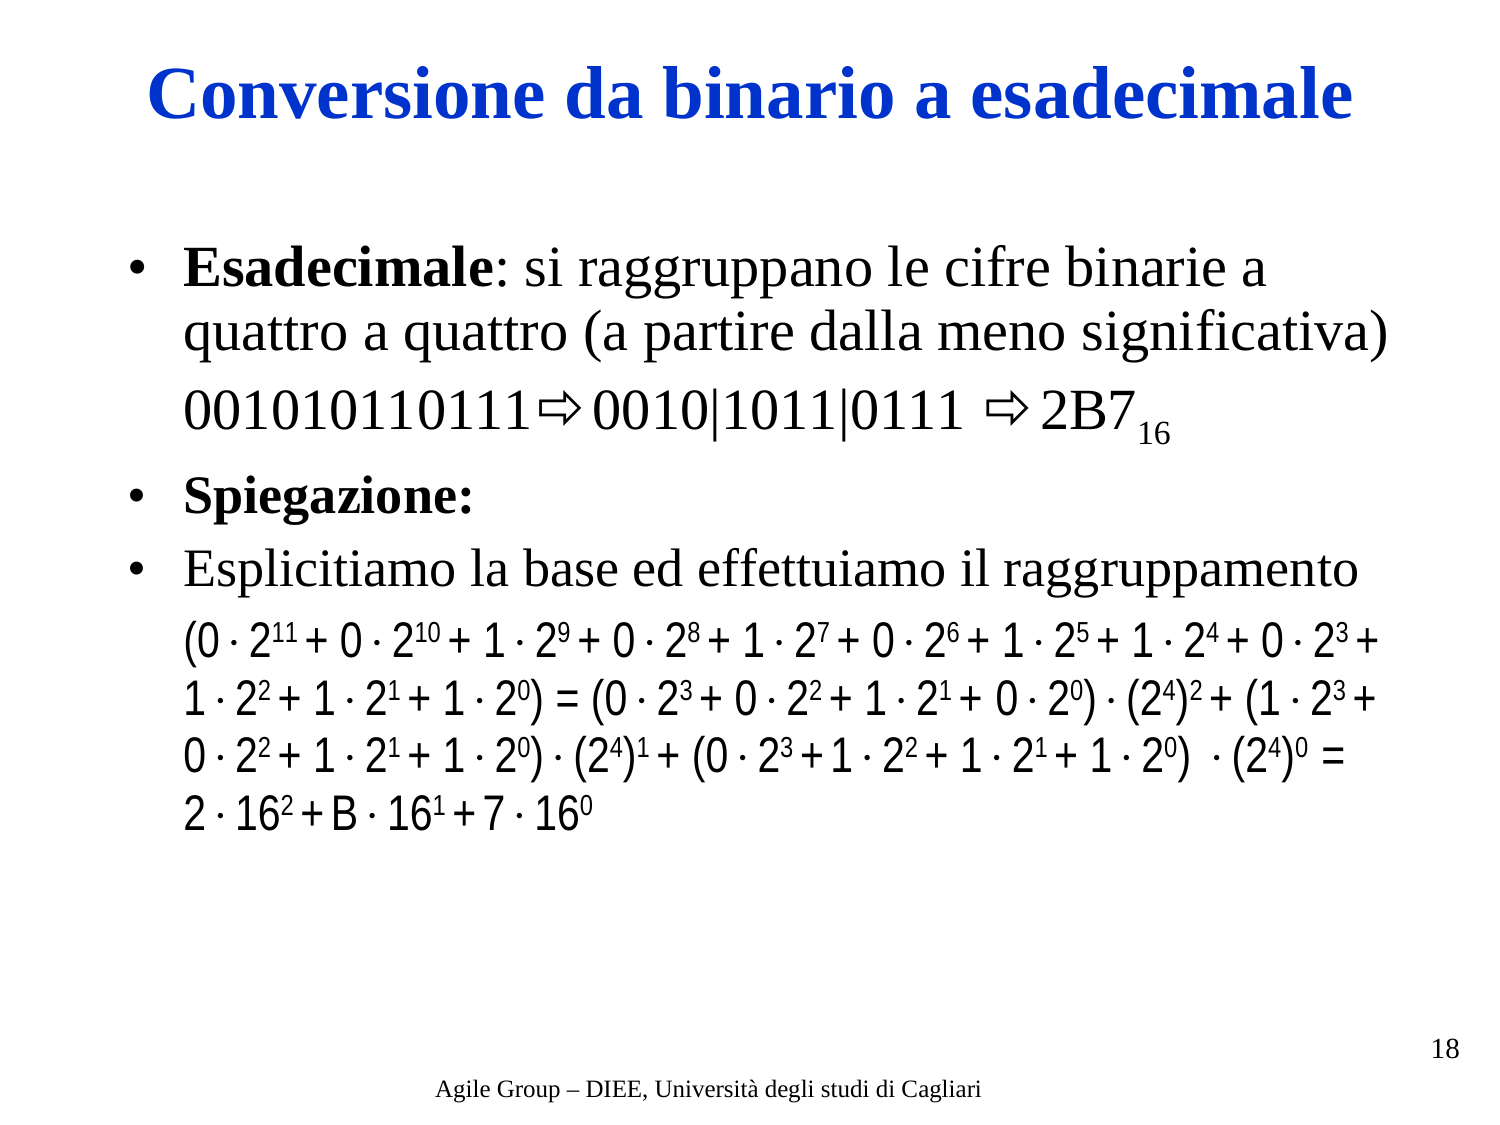

# Conversione da binario a esadecimale
Esadecimale: si raggruppano le cifre binarie a quattro a quattro (a partire dalla meno significativa)
	0010101101110010|1011|0111 2B716
Spiegazione:
Esplicitiamo la base ed effettuiamo il raggruppamento
	(0211 + 0210 + 129 + 028 + 127 + 026 + 125 + 124 + 023 + 122 + 121 + 120) = (023 + 022 + 121 + 020)(24)2 + (123 + 022 + 121 + 120)(24)1 + (023 + 122 + 121 + 120) (24)0 = 2162 + B161 + 7160
18